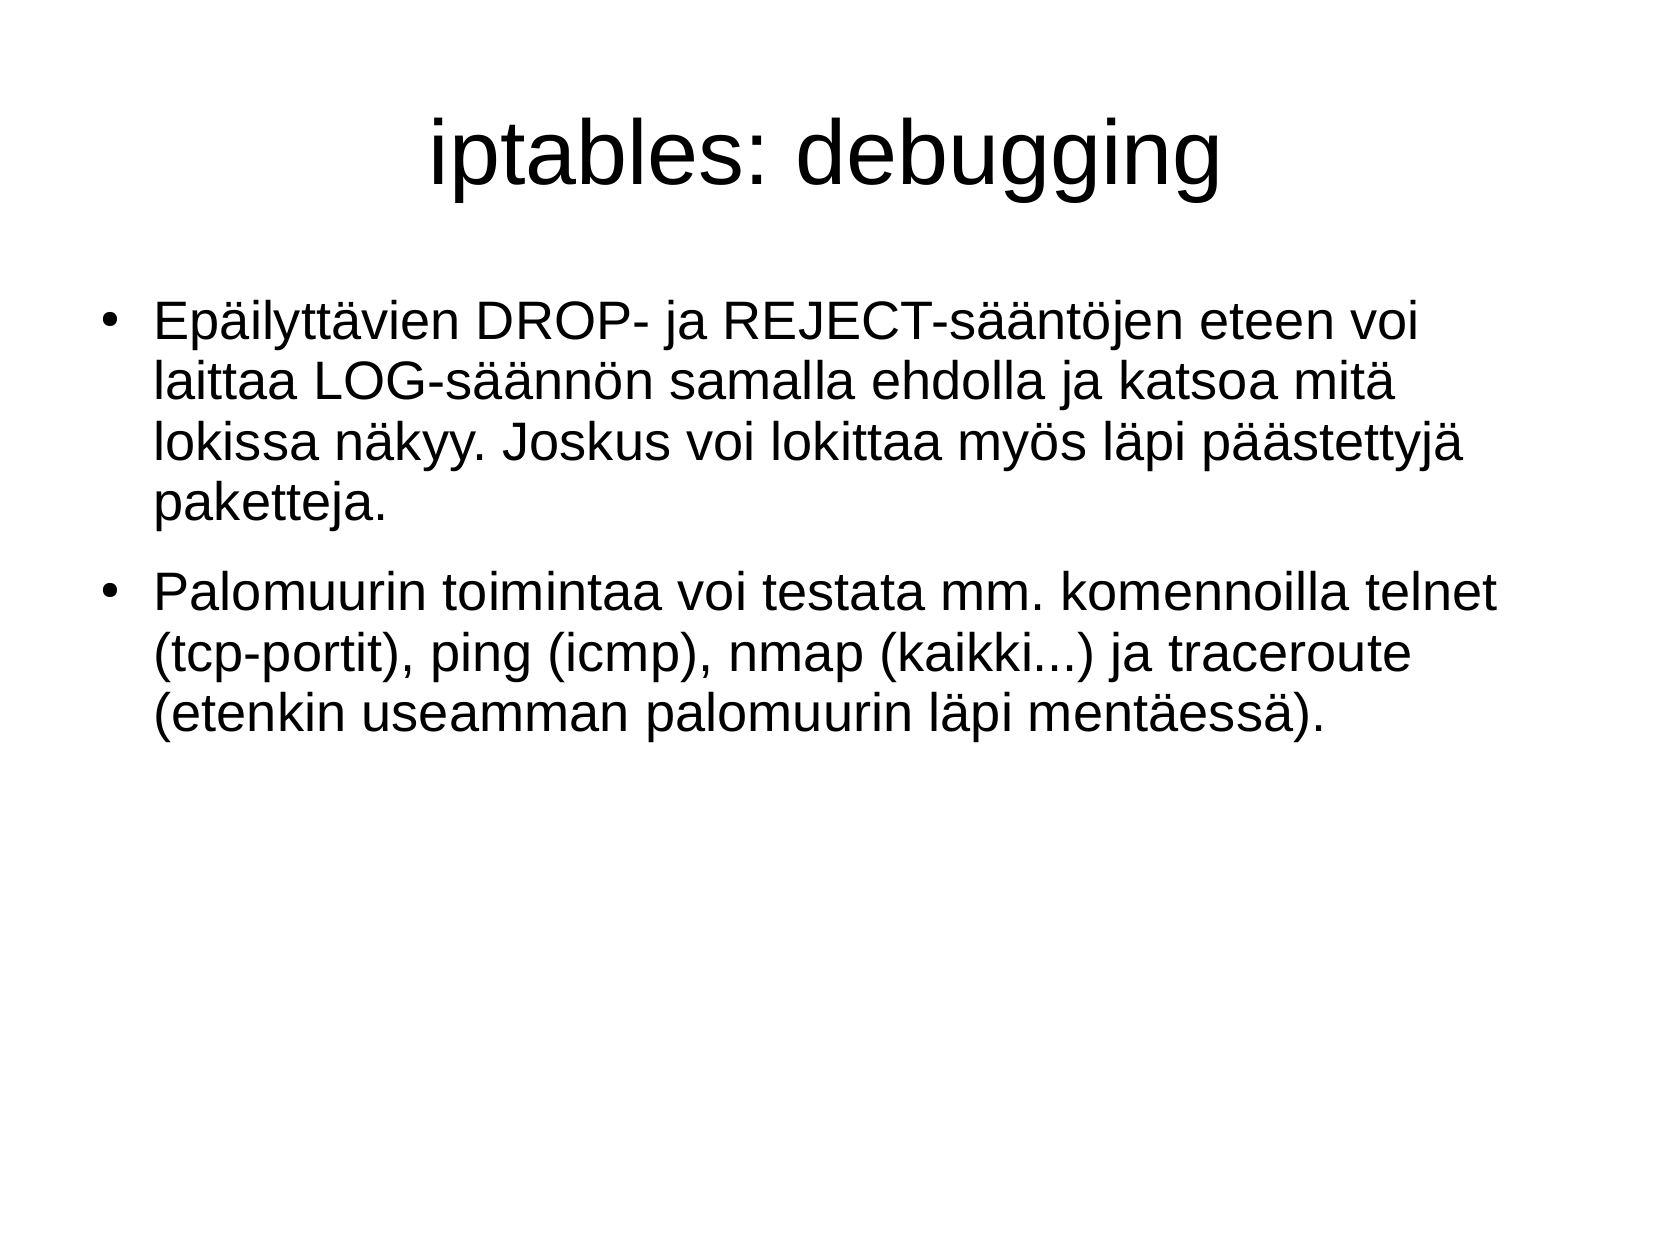

# iptables: debugging
Epäilyttävien DROP- ja REJECT-sääntöjen eteen voi laittaa LOG-säännön samalla ehdolla ja katsoa mitä lokissa näkyy. Joskus voi lokittaa myös läpi päästettyjä paketteja.
Palomuurin toimintaa voi testata mm. komennoilla telnet (tcp-portit), ping (icmp), nmap (kaikki...) ja traceroute (etenkin useamman palomuurin läpi mentäessä).